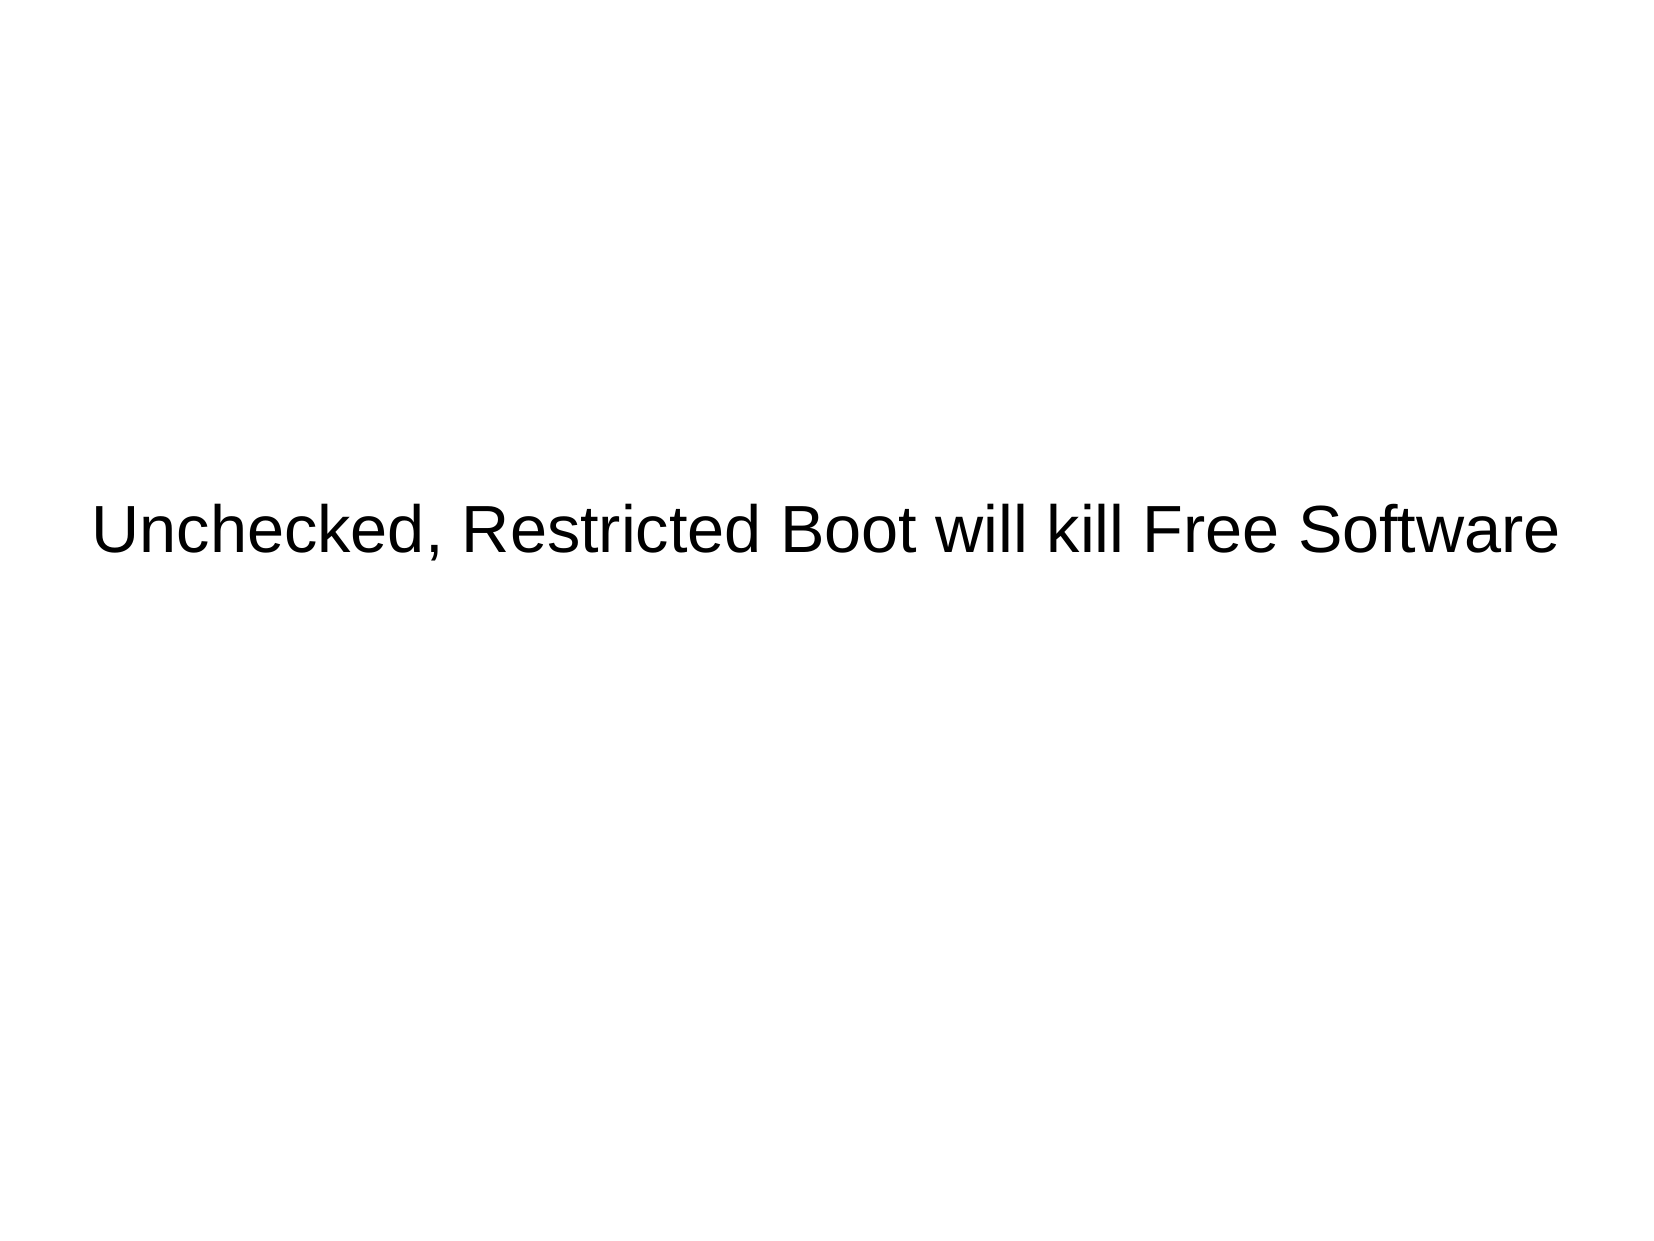

# Unchecked, Restricted Boot will kill Free Software